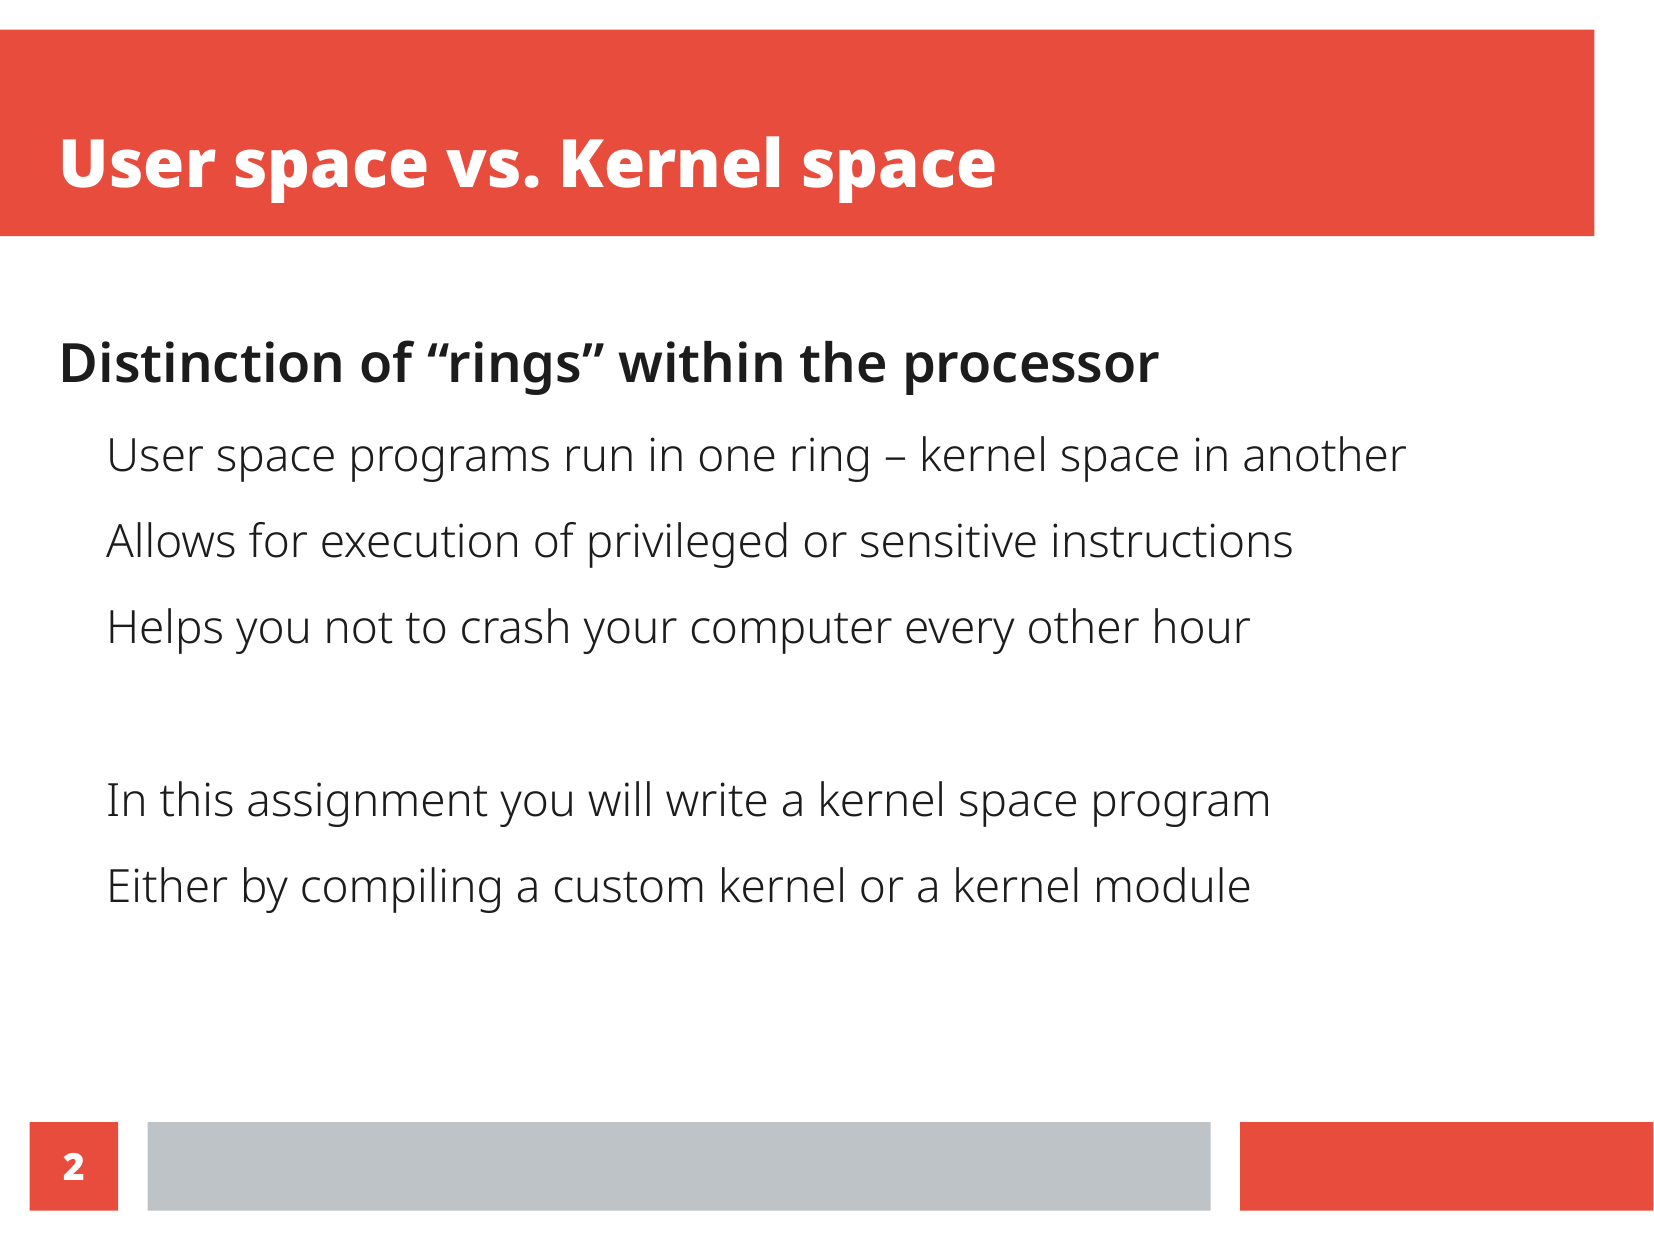

# User space vs. Kernel space
Distinction of “rings” within the processor
User space programs run in one ring – kernel space in another
Allows for execution of privileged or sensitive instructions
Helps you not to crash your computer every other hour
In this assignment you will write a kernel space program
Either by compiling a custom kernel or a kernel module
2